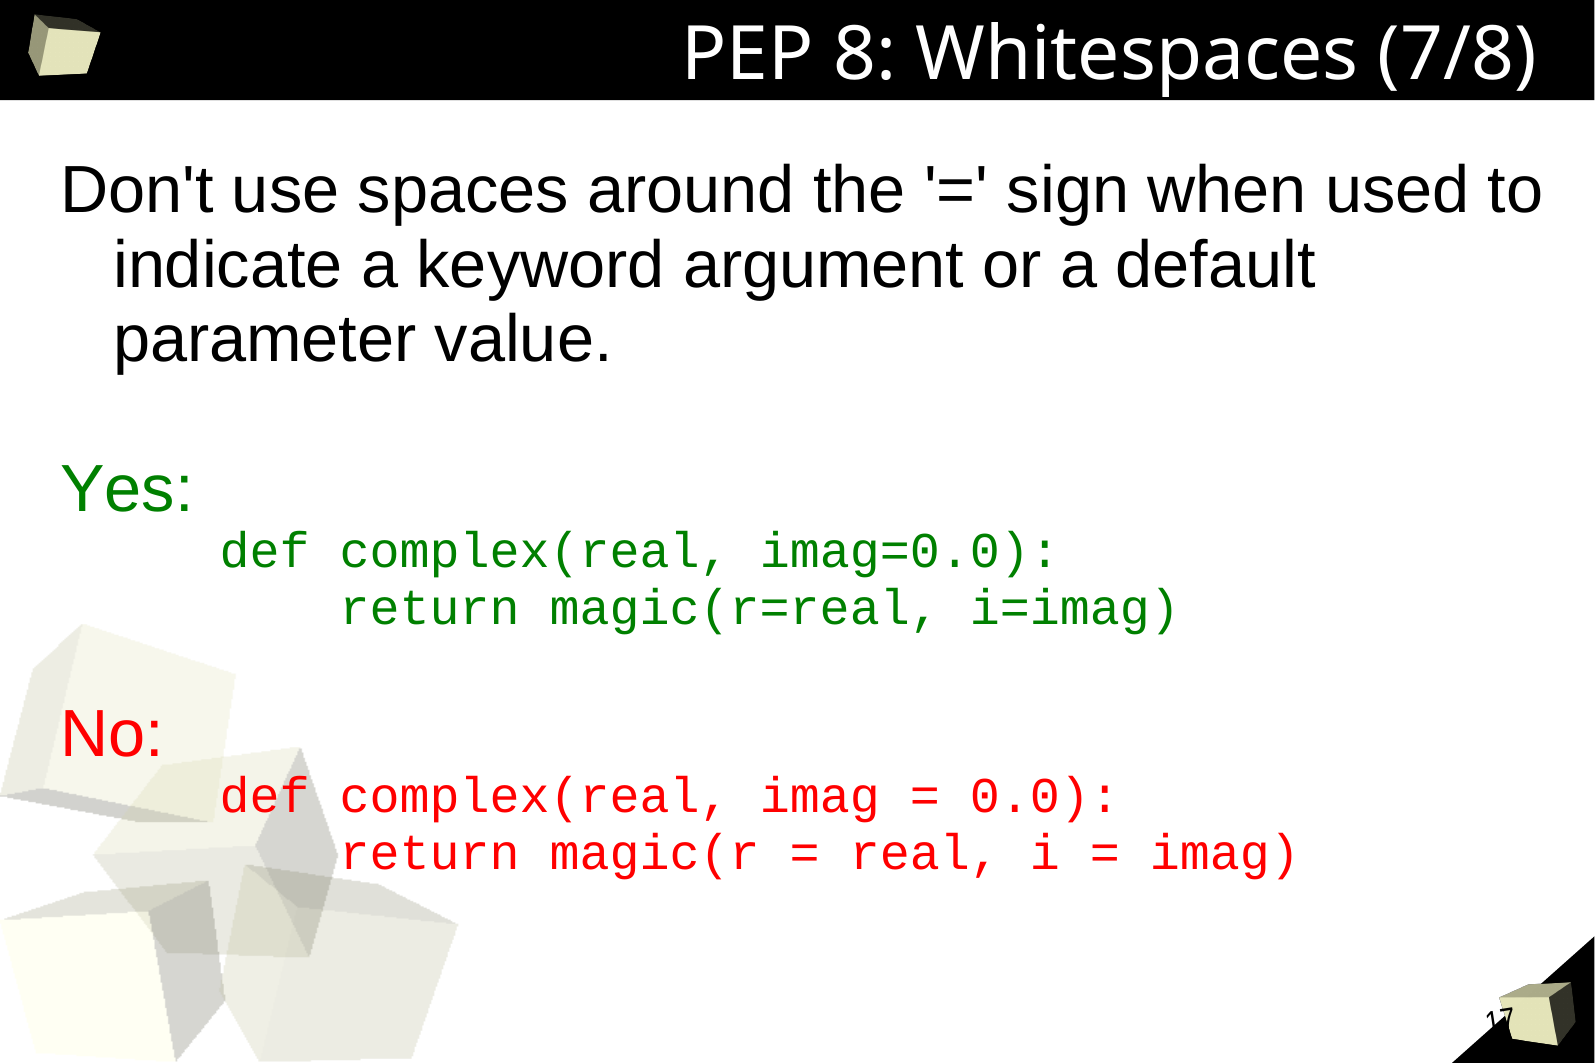

# PEP 8: Whitespaces (7/8)
Don't use spaces around the '=' sign when used to indicate a keyword argument or a default parameter value.
Yes:
def complex(real, imag=0.0):
 return magic(r=real, i=imag)
No:
def complex(real, imag = 0.0):
 return magic(r = real, i = imag)